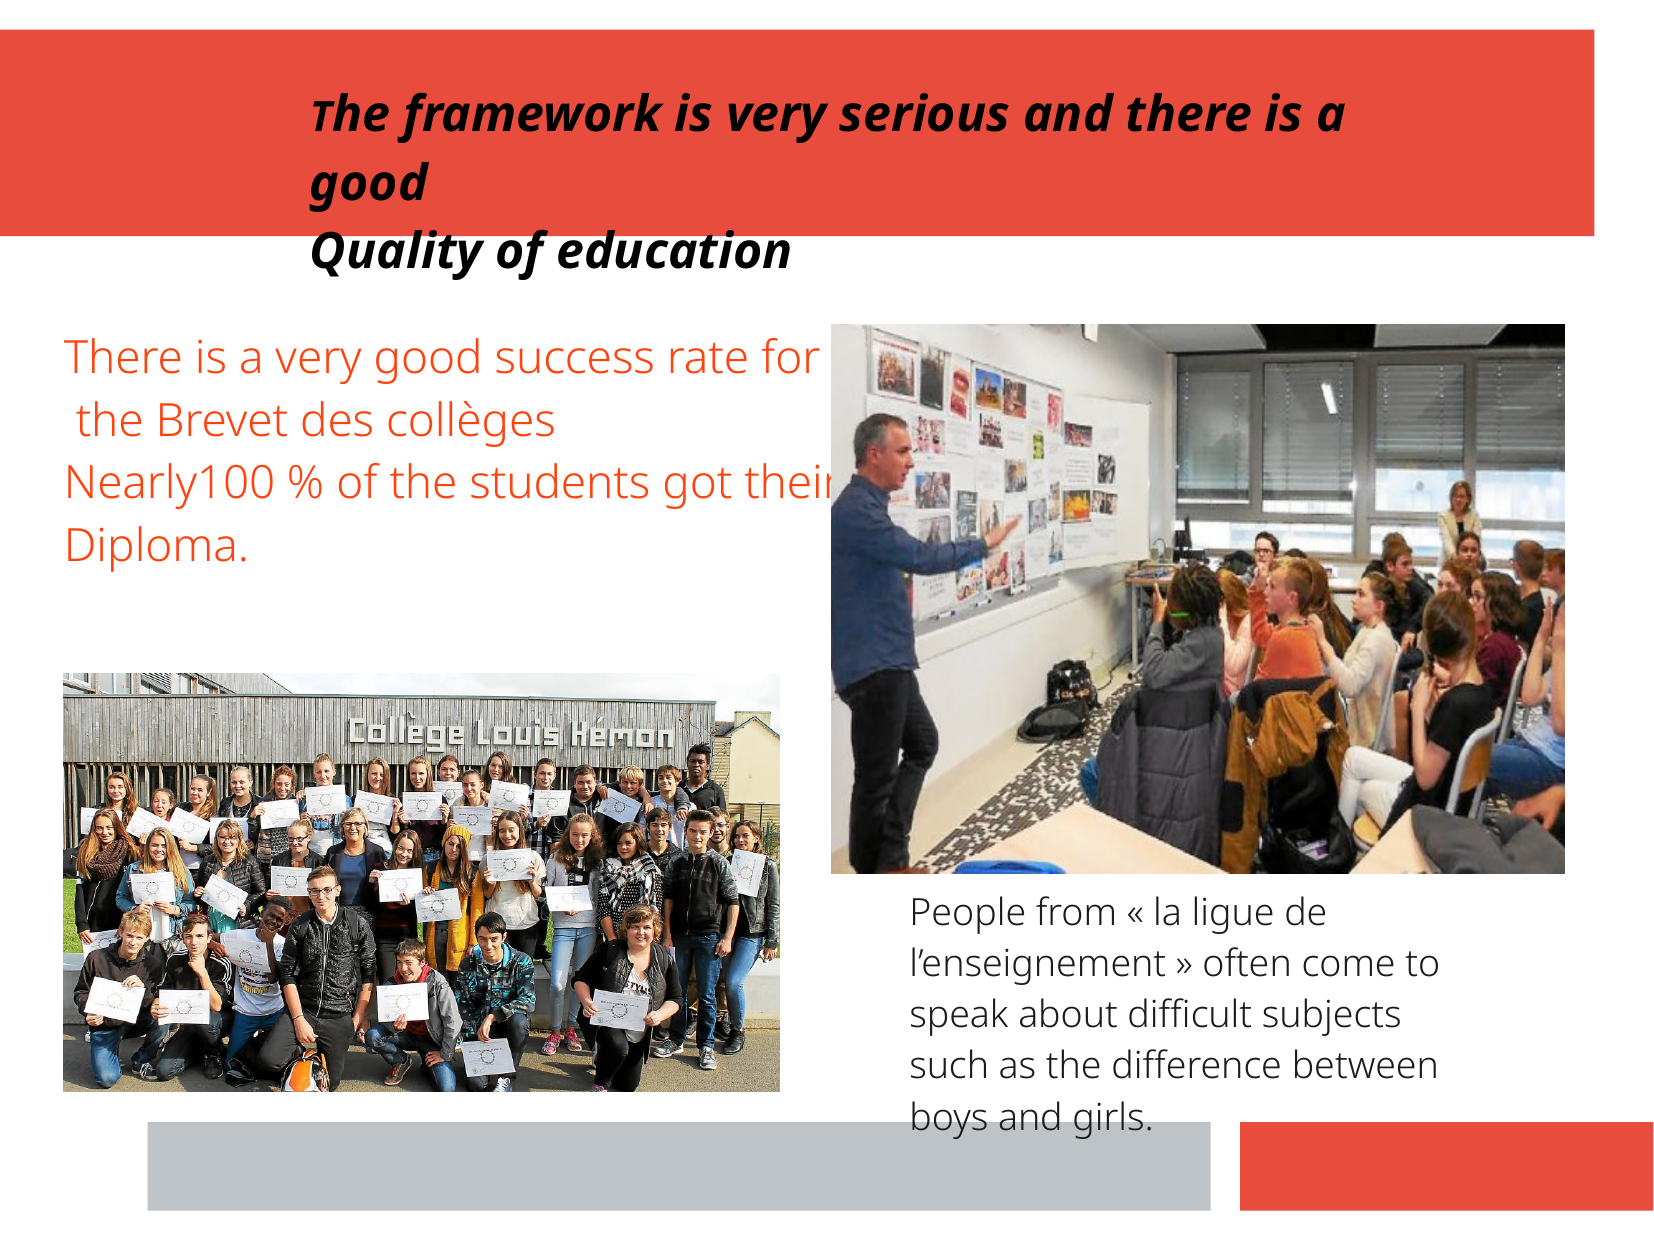

# J
The framework is very serious and there is a good
Quality of education
There is a very good success rate for
 the Brevet des collèges
Nearly100 % of the students got their
Diploma.
People from « la ligue de l’enseignement » often come to speak about difficult subjects such as the difference between boys and girls.